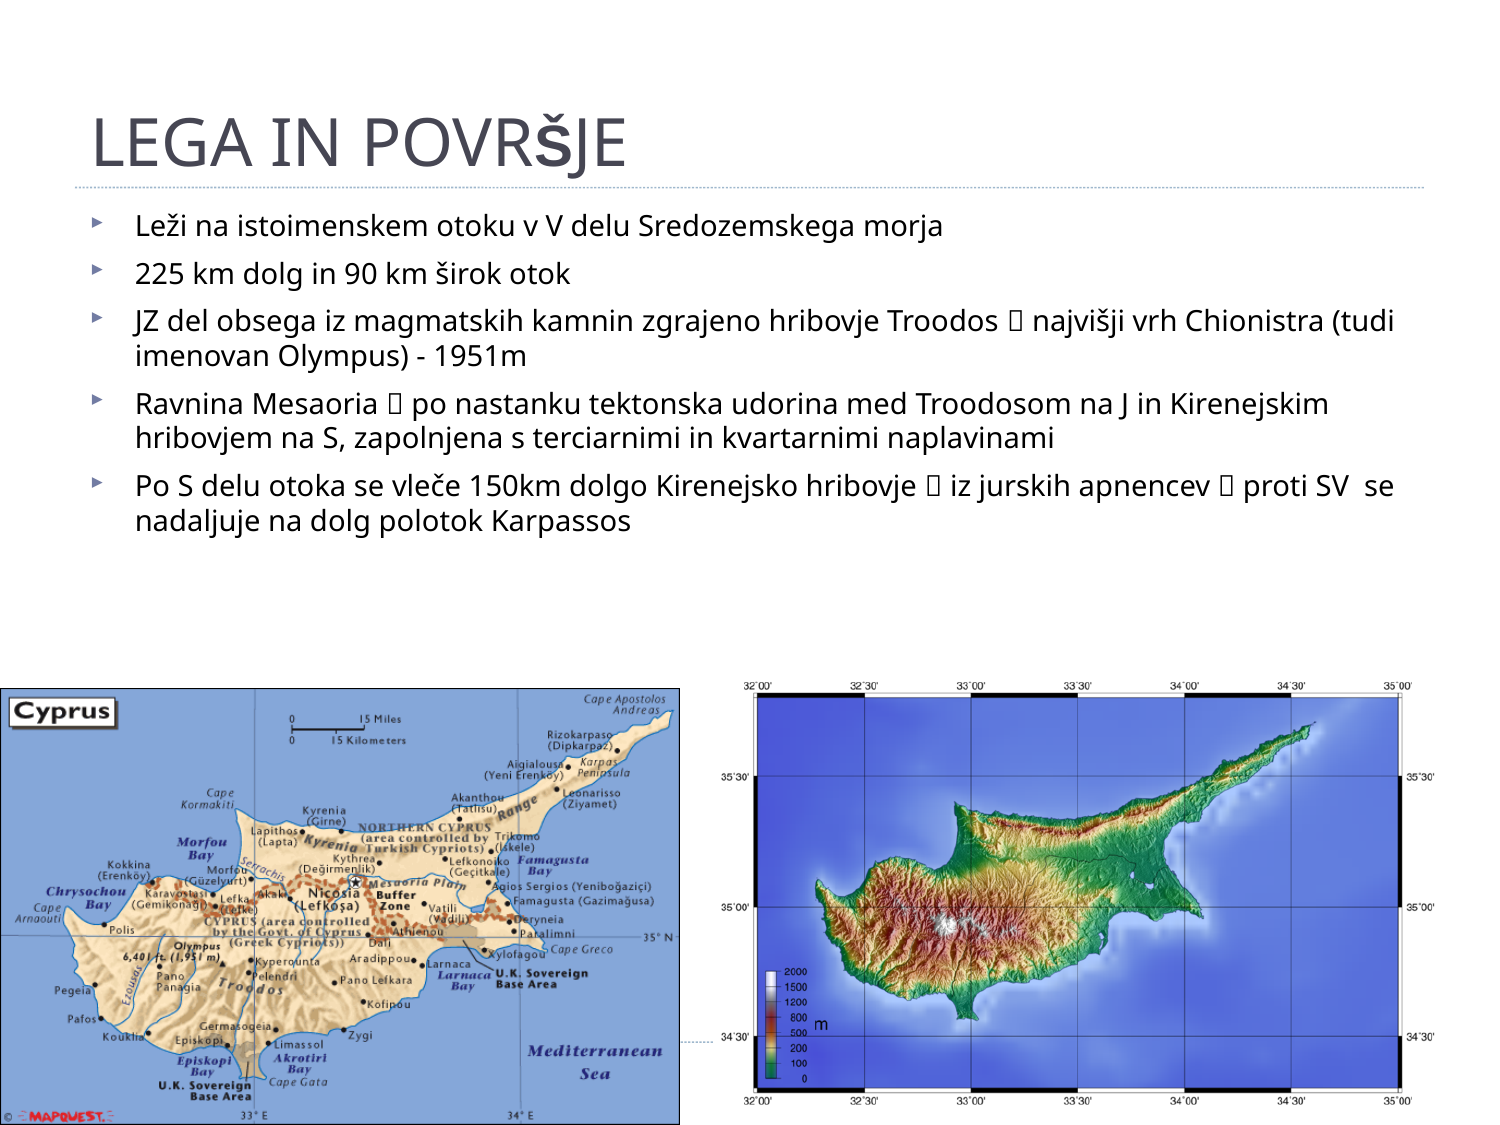

# LEGA IN POVRŠJE
Leži na istoimenskem otoku v V delu Sredozemskega morja
225 km dolg in 90 km širok otok
JZ del obsega iz magmatskih kamnin zgrajeno hribovje Troodos  najvišji vrh Chionistra (tudi imenovan Olympus) - 1951m
Ravnina Mesaoria  po nastanku tektonska udorina med Troodosom na J in Kirenejskim hribovjem na S, zapolnjena s terciarnimi in kvartarnimi naplavinami
Po S delu otoka se vleče 150km dolgo Kirenejsko hribovje  iz jurskih apnencev  proti SV se nadaljuje na dolg polotok Karpassos